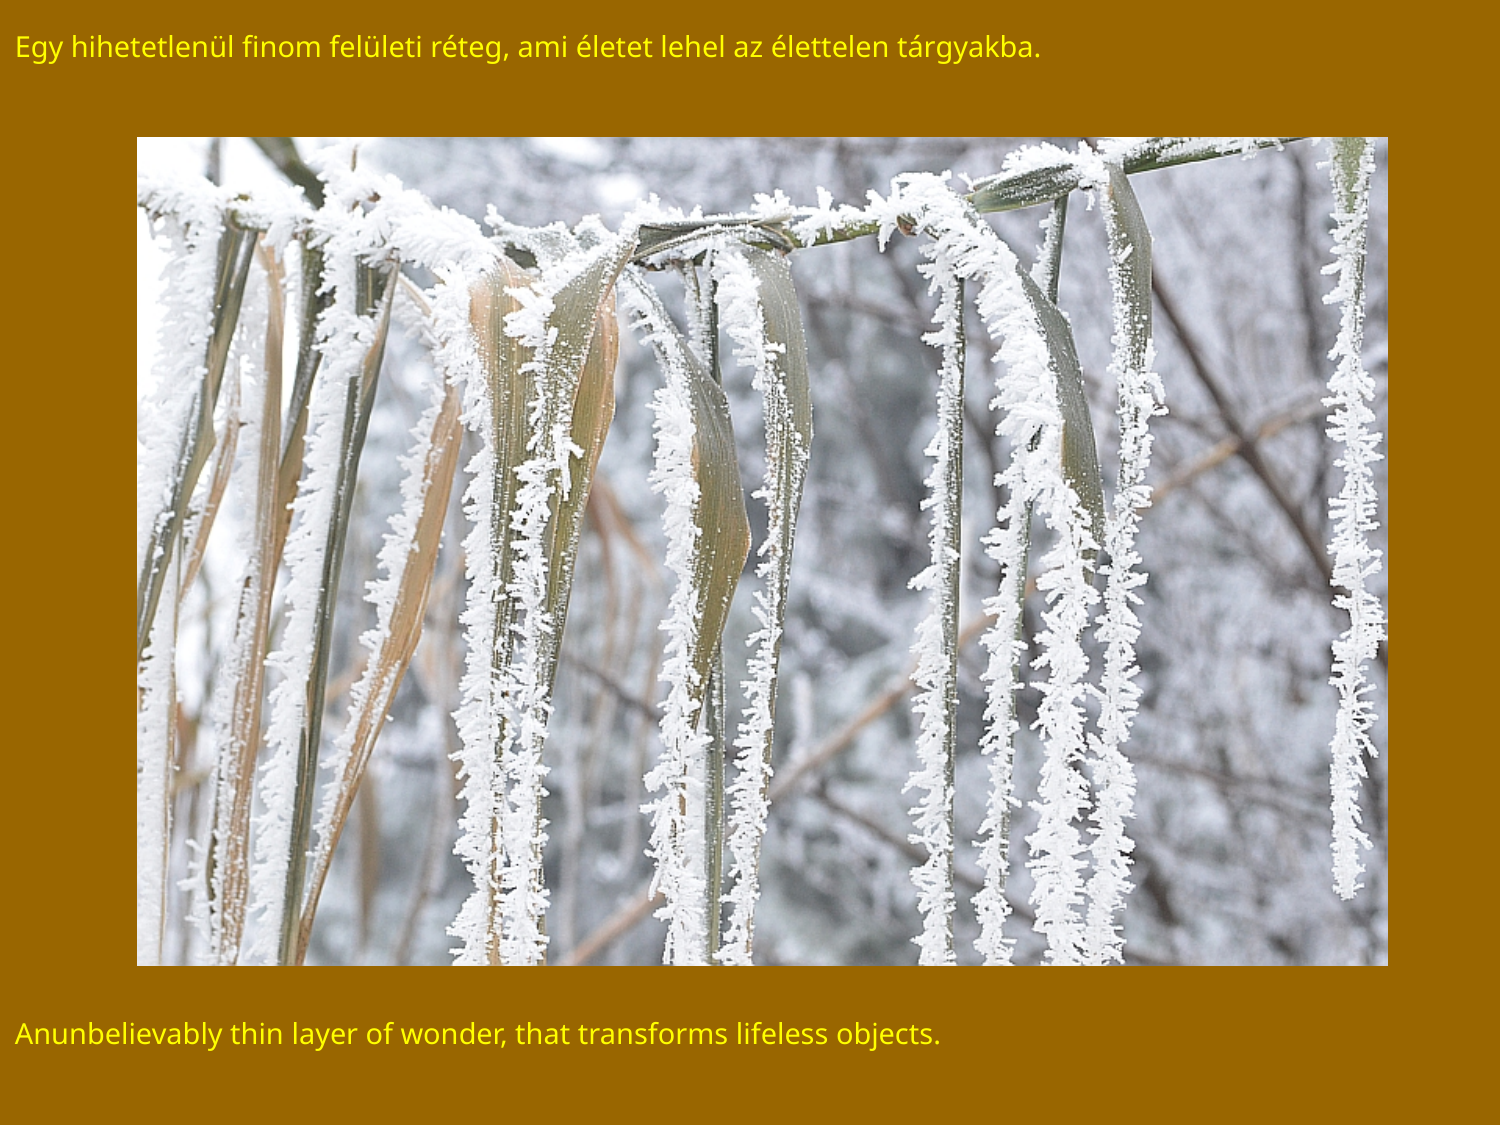

Egy hihetetlenül finom felületi réteg, ami életet lehel az élettelen tárgyakba.
Anunbelievably thin layer of wonder, that transforms lifeless objects.